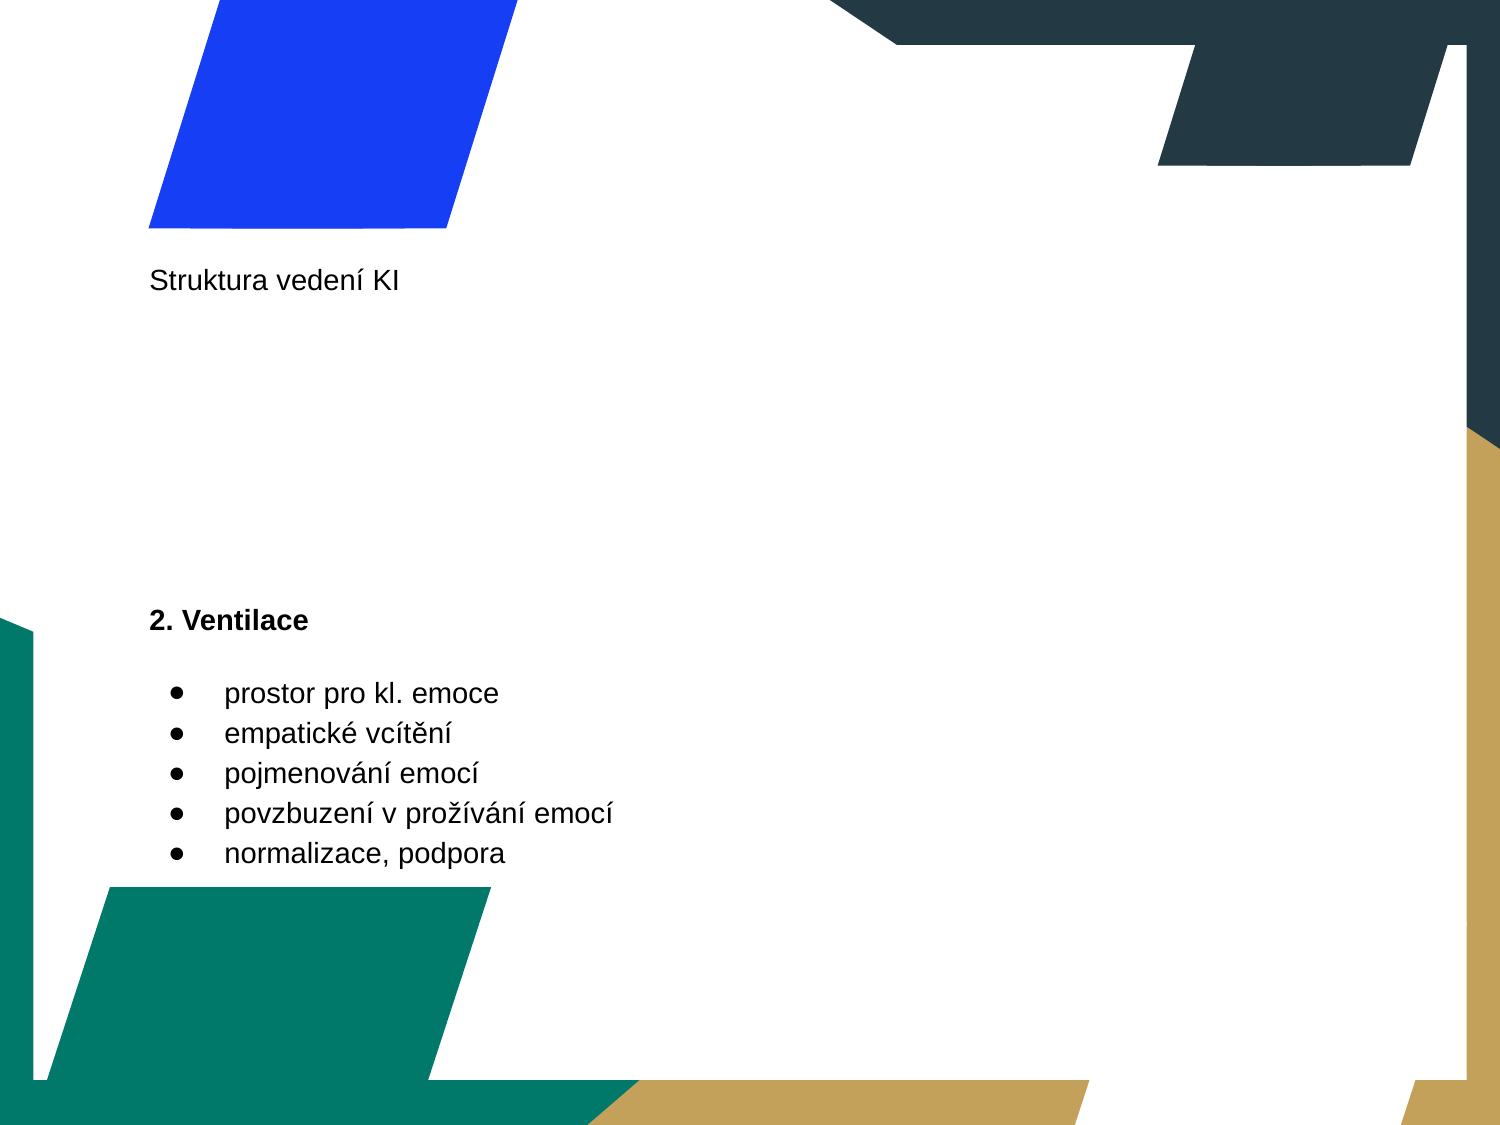

# Struktura vedení KI
2. Ventilace
prostor pro kl. emoce
empatické vcítění
pojmenování emocí
povzbuzení v prožívání emocí
normalizace, podpora